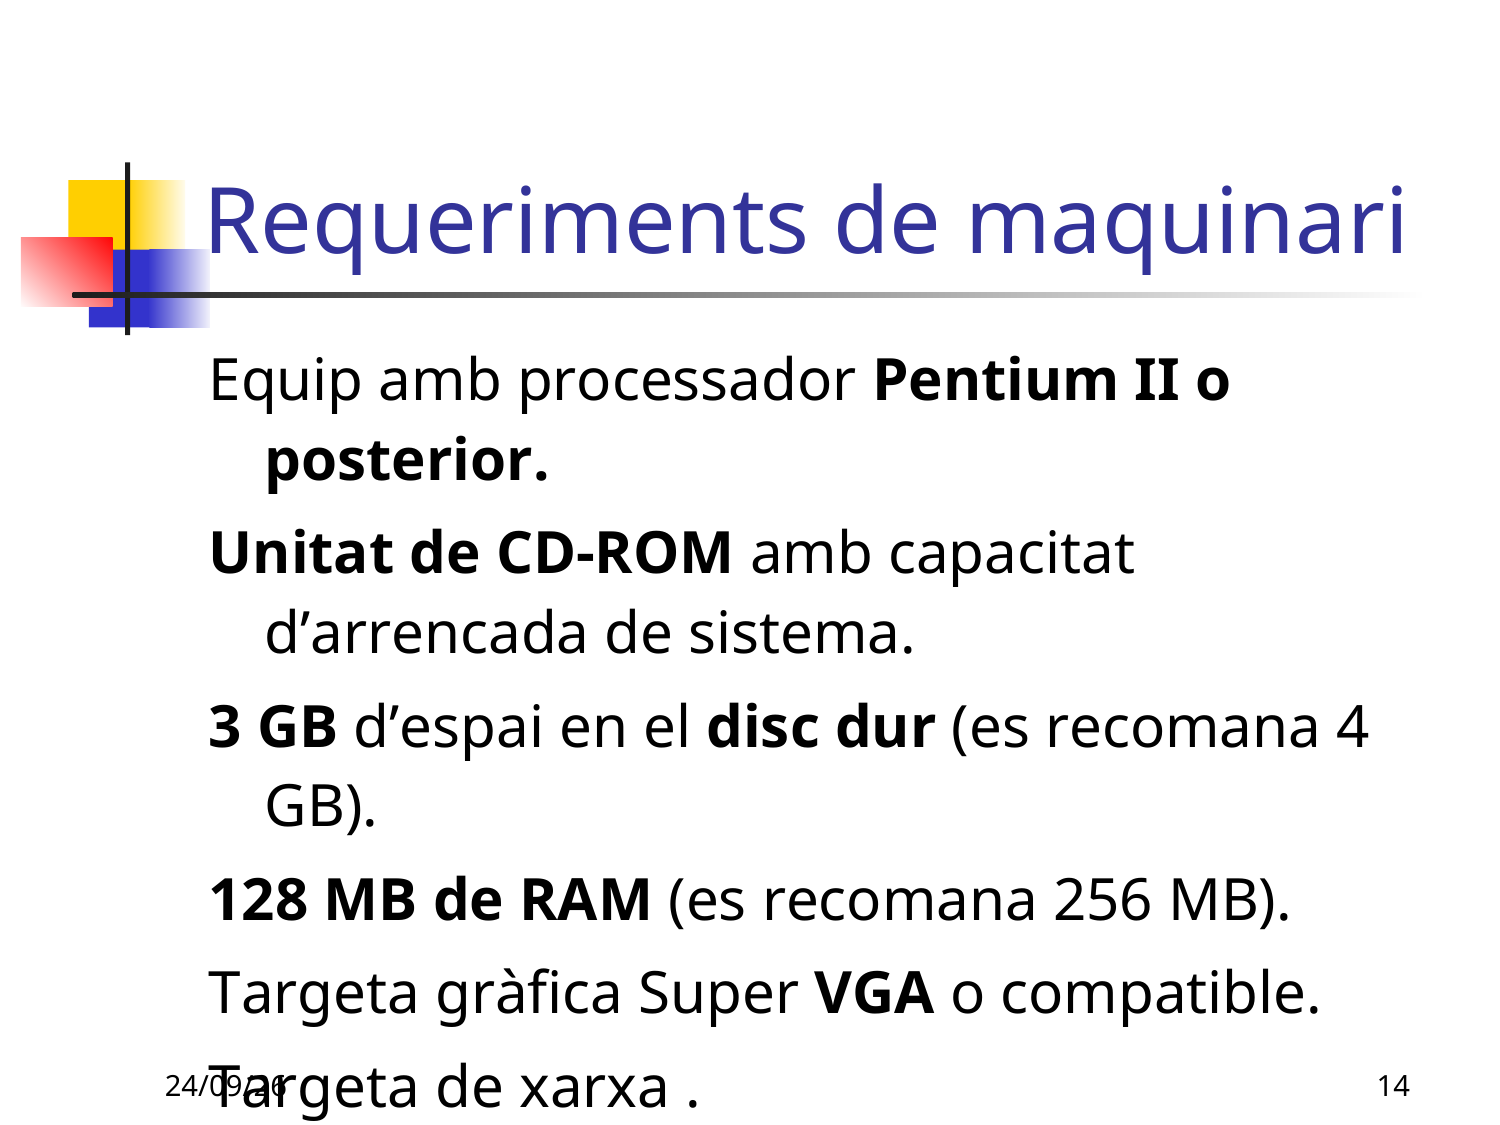

# Requeriments de maquinari
Equip amb processador Pentium II o posterior.
Unitat de CD-ROM amb capacitat d’arrencada de sistema.
3 GB d’espai en el disc dur (es recomana 4 GB).
128 MB de RAM (es recomana 256 MB).
Targeta gràfica Super VGA o compatible.
Targeta de xarxa .
Ratolí del tipus USB, PS/2 o sèrie.
14